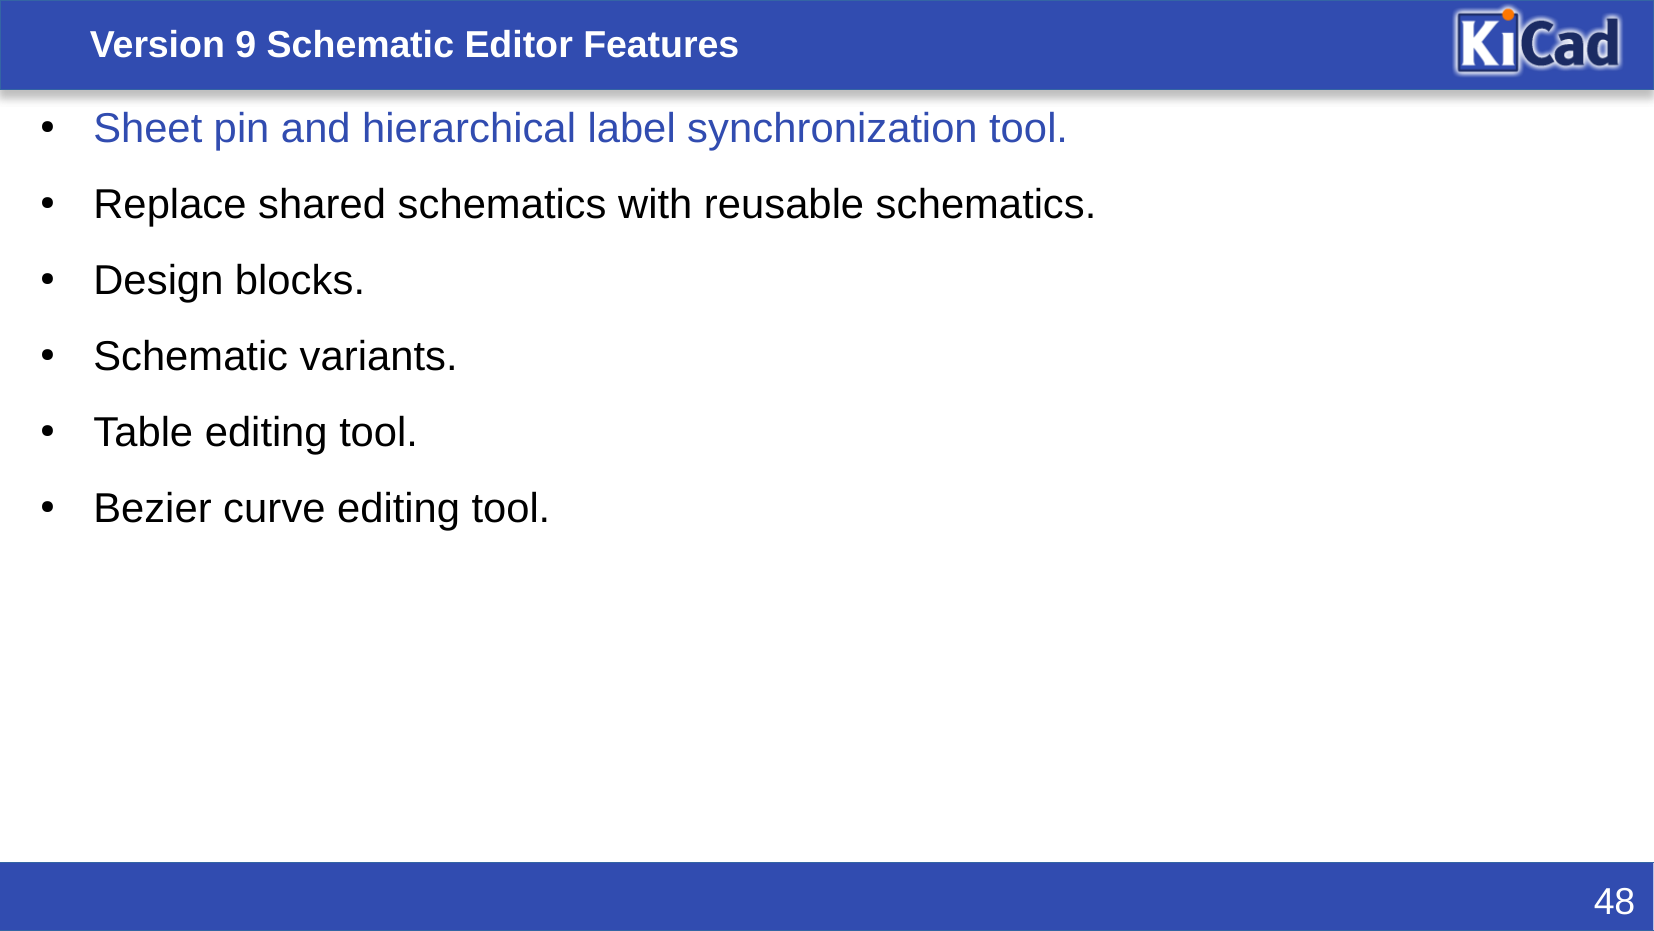

Version 9 Schematic Editor Features
# Sheet pin and hierarchical label synchronization tool.
Replace shared schematics with reusable schematics.
Design blocks.
Schematic variants.
Table editing tool.
Bezier curve editing tool.